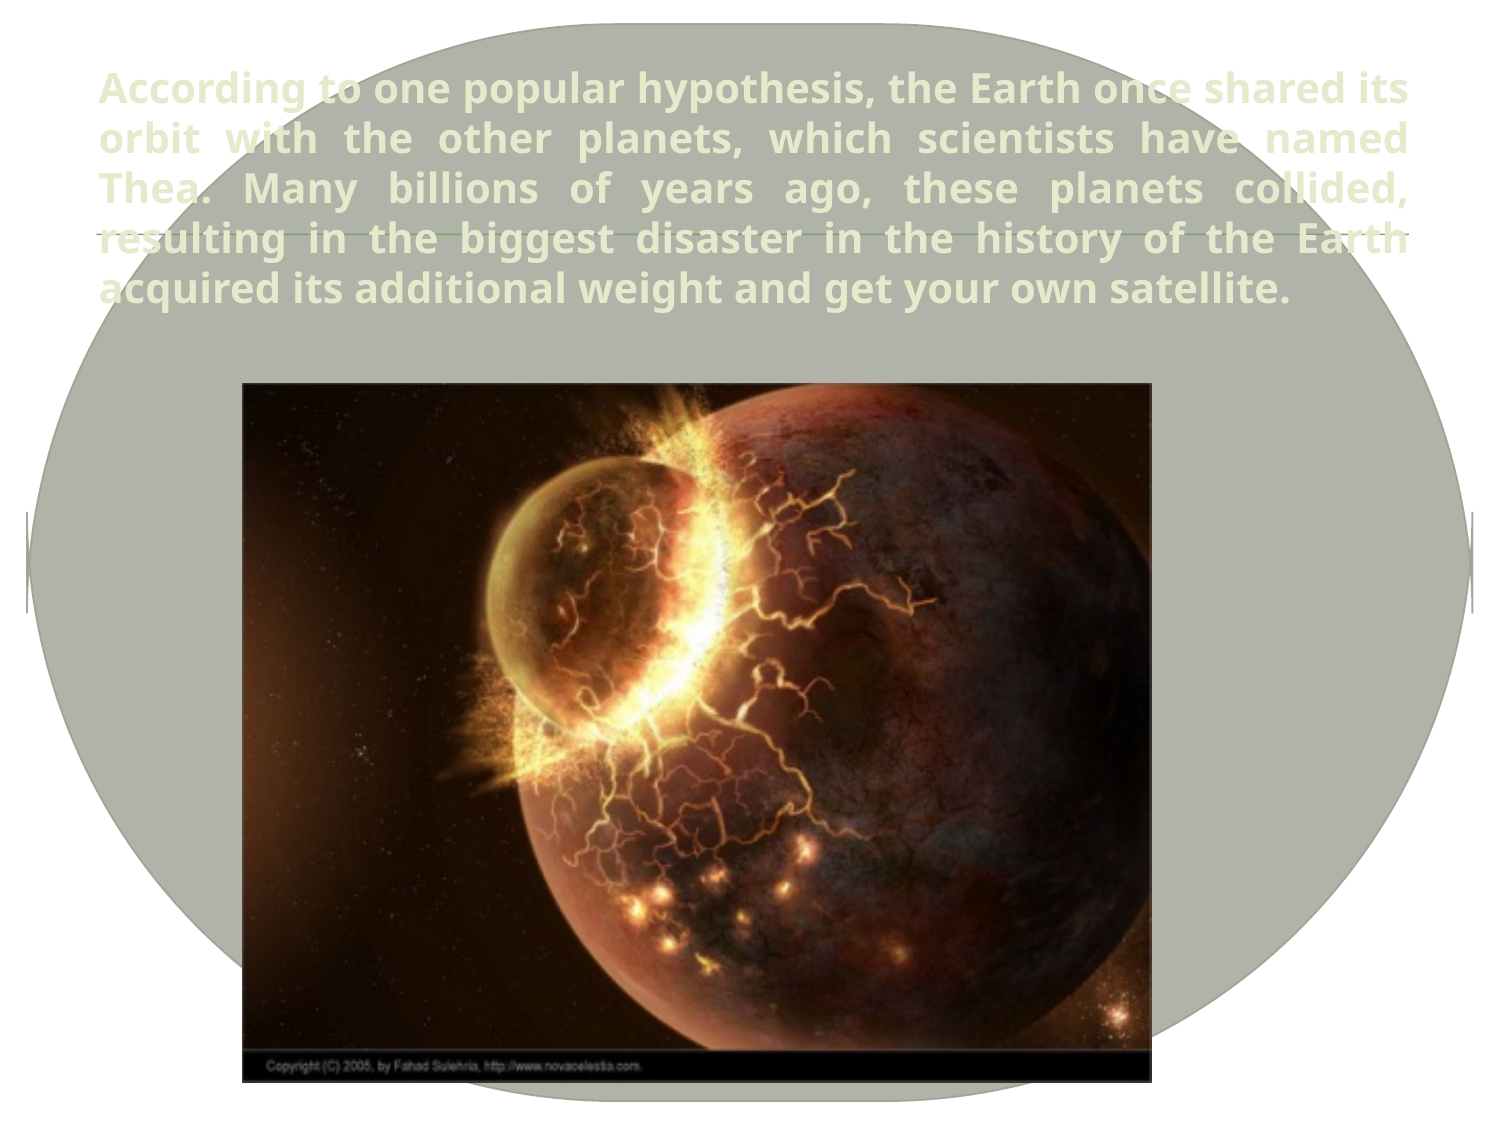

# According to one popular hypothesis, the Earth once shared its orbit with the other planets, which scientists have named Thea. Many billions of years ago, these planets collided, resulting in the biggest disaster in the history of the Earth acquired its additional weight and get your own satellite.